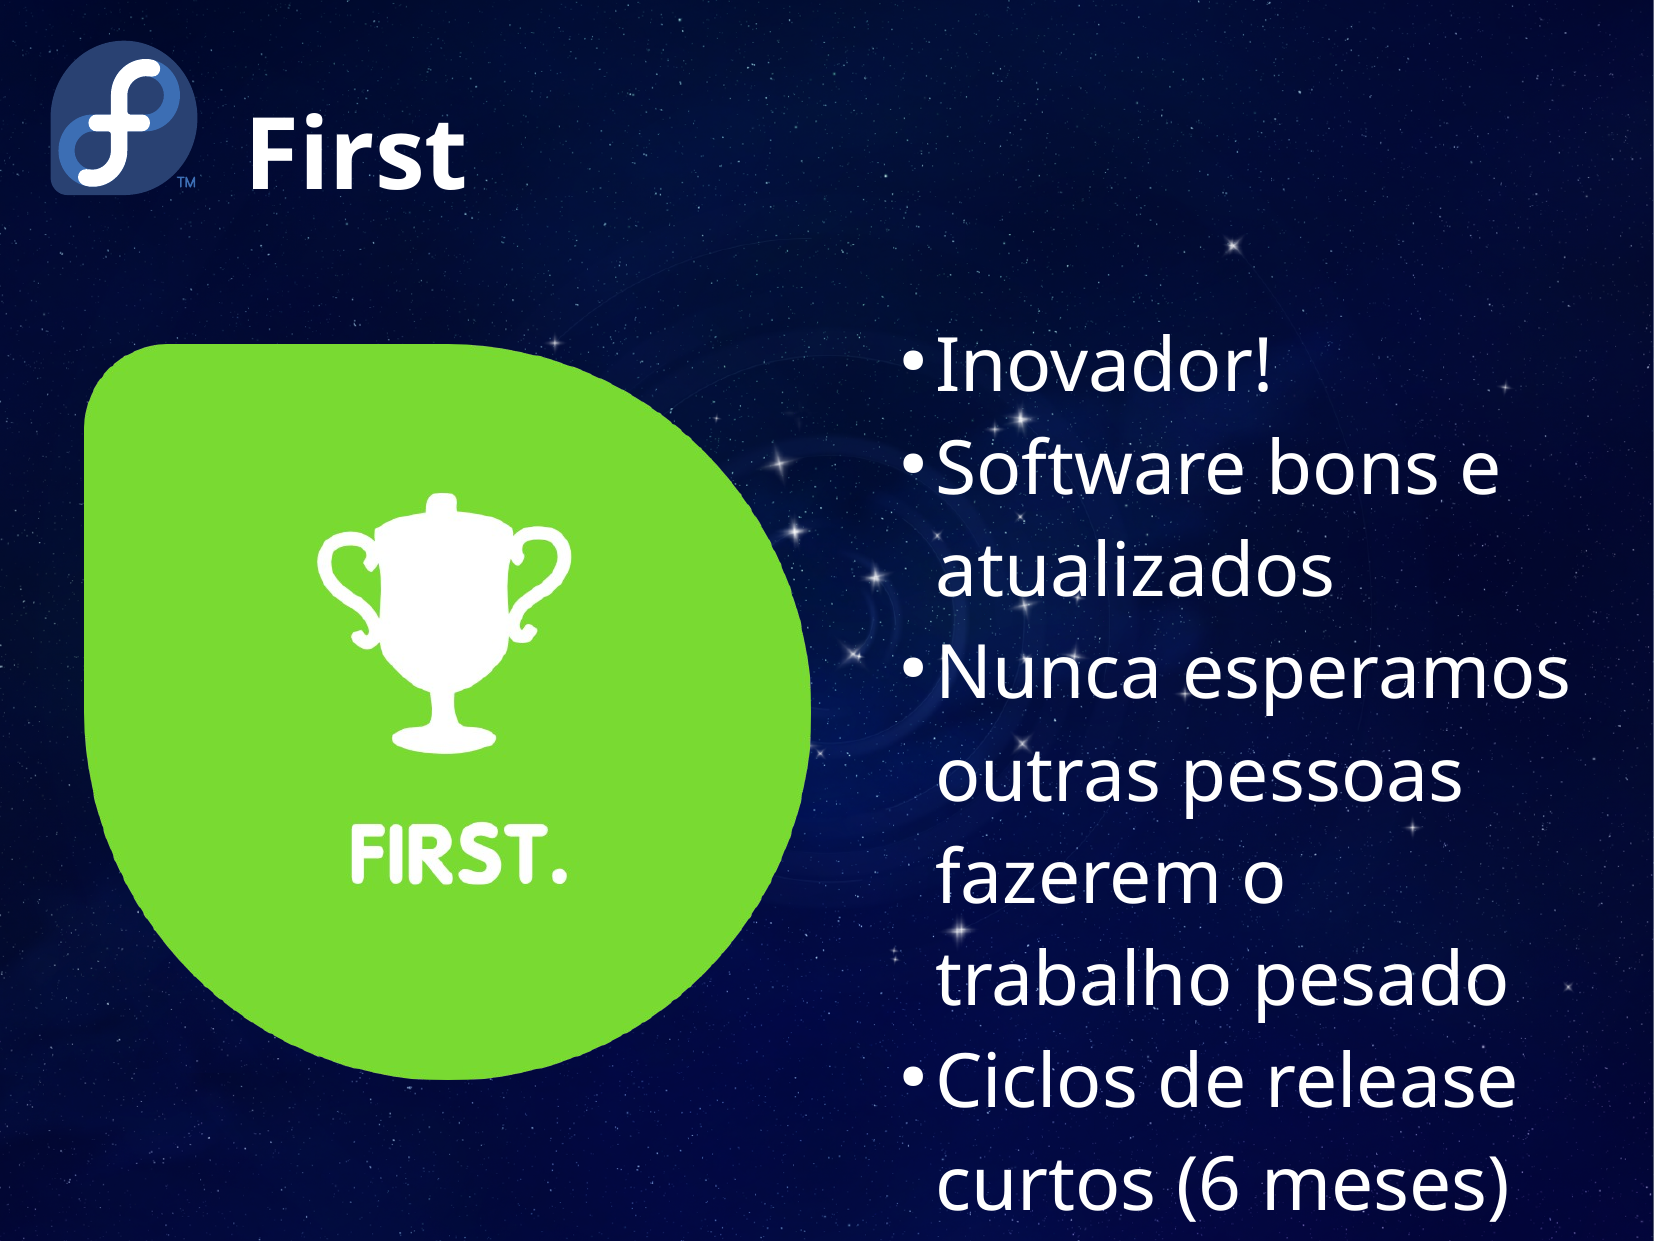

First
Inovador!
Software bons e atualizados
Nunca esperamos outras pessoas fazerem o trabalho pesado
Ciclos de release curtos (6 meses)